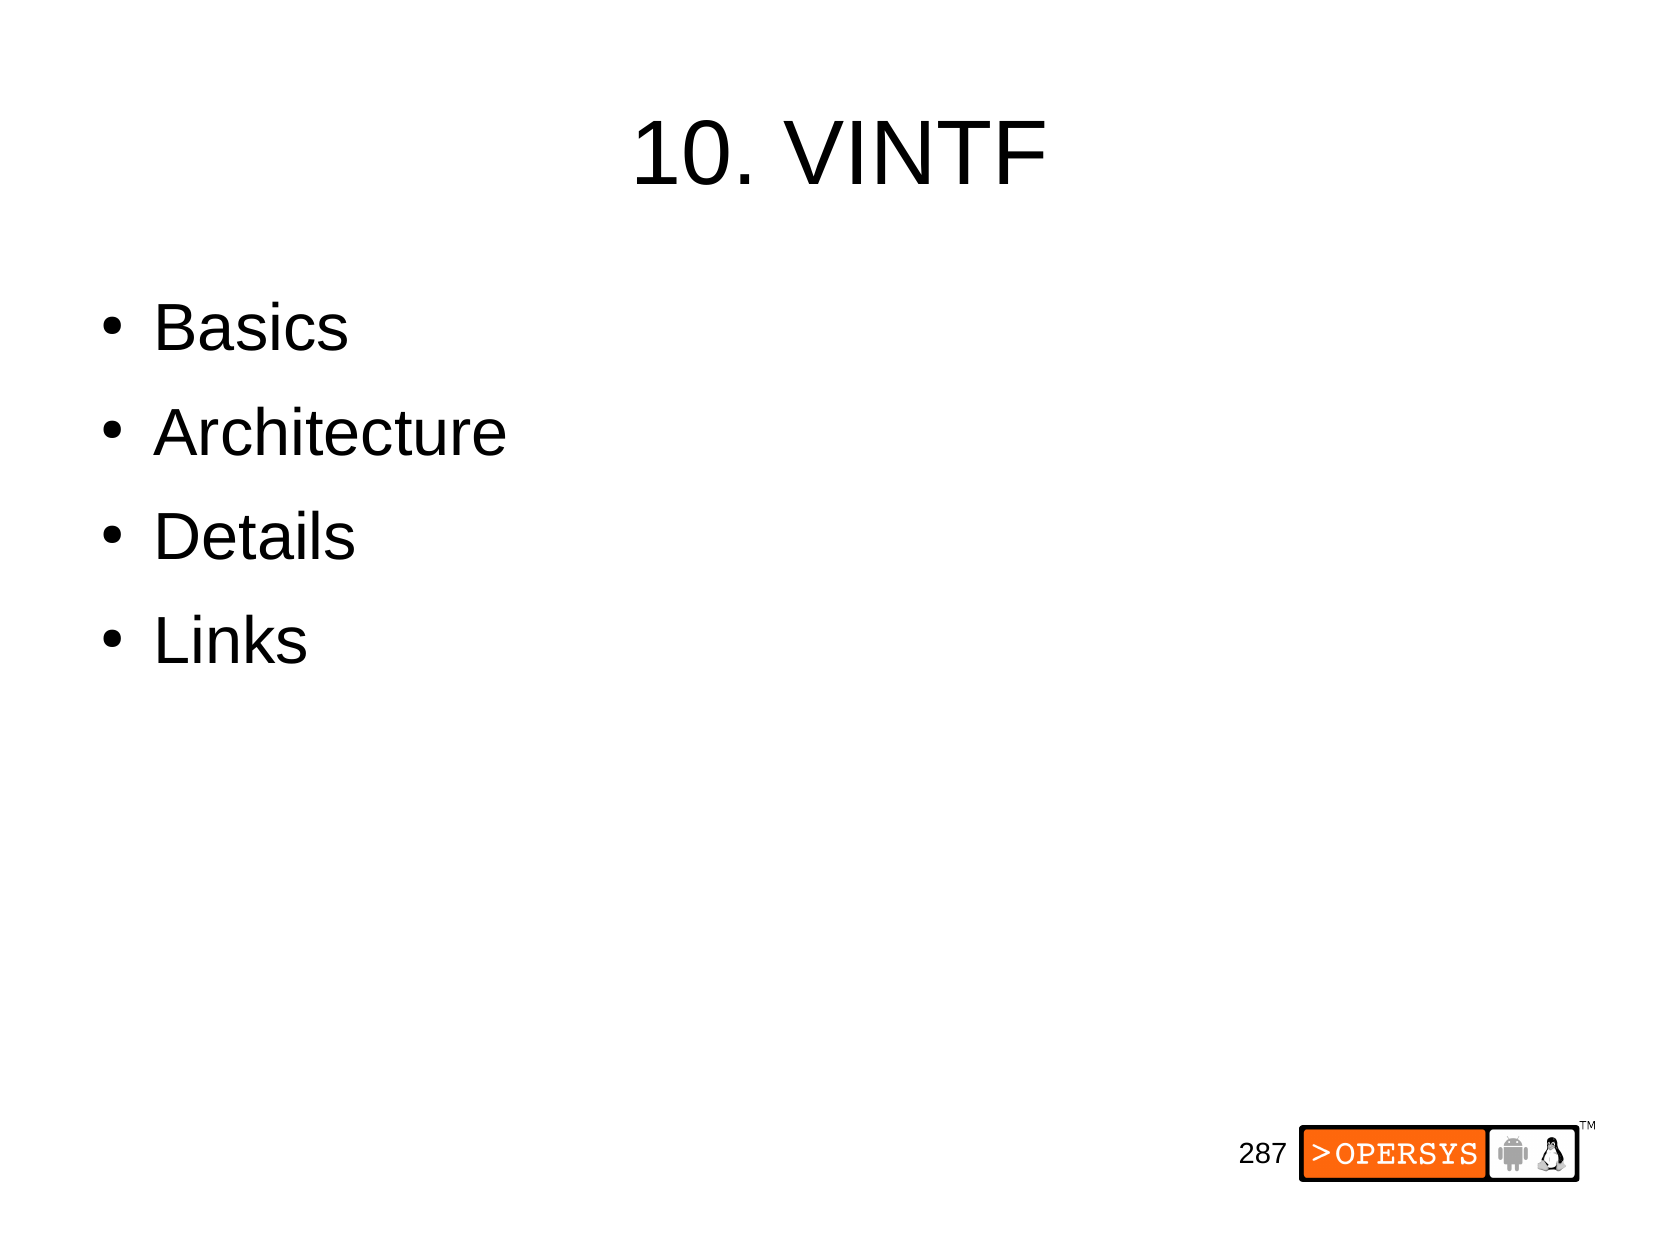

# 10. VINTF
Basics
Architecture
Details
Links